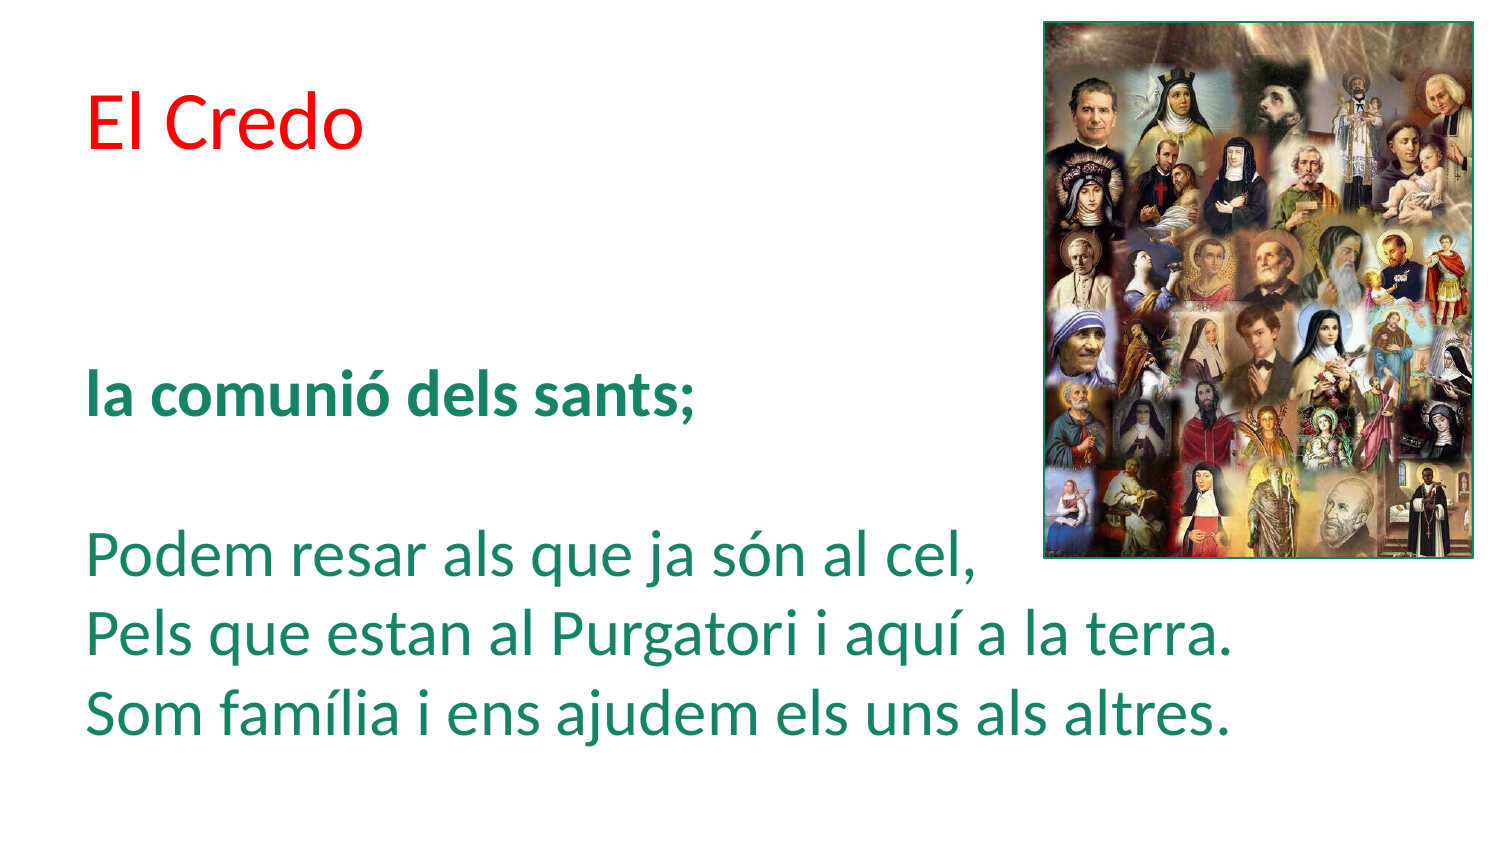

El Credo
la comunió dels sants;
Podem resar als que ja són al cel,
Pels que estan al Purgatori i aquí a la terra.
Som família i ens ajudem els uns als altres.